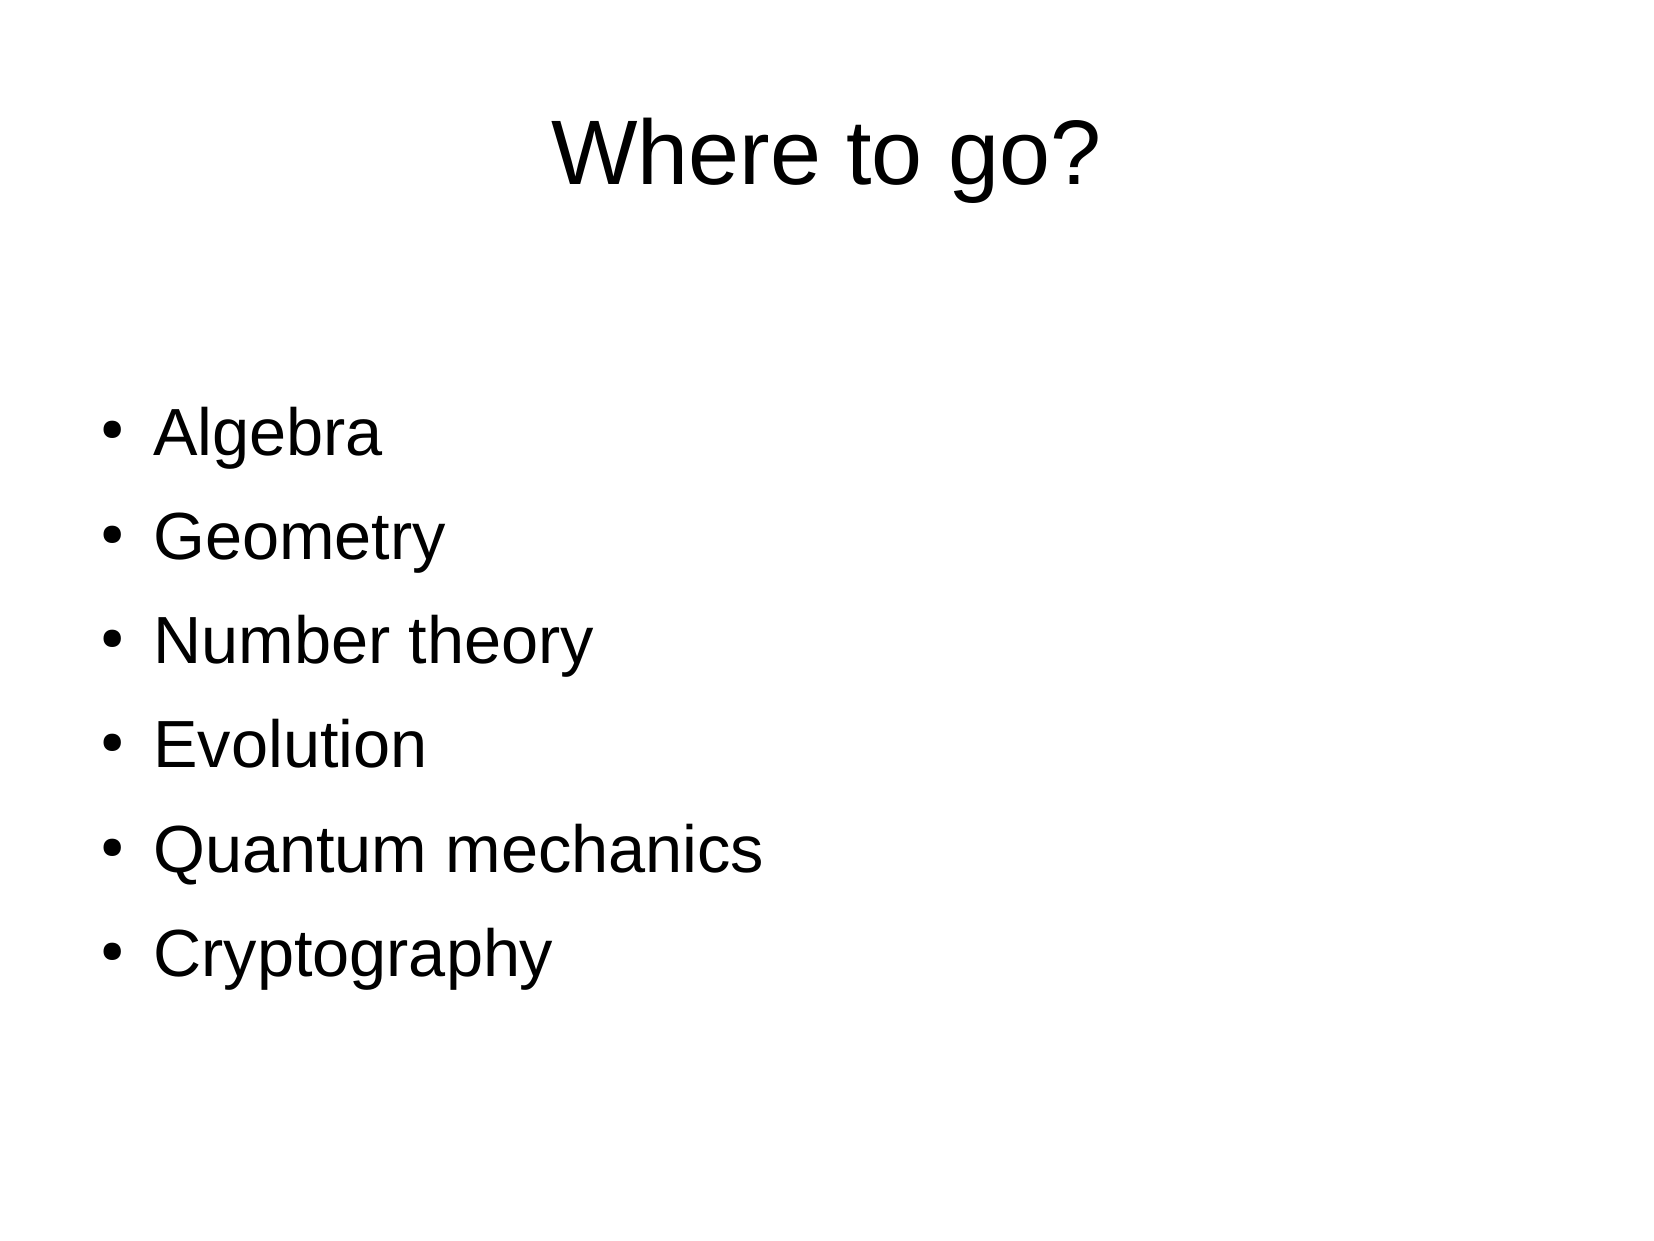

# Where to go?
Algebra
Geometry
Number theory
Evolution
Quantum mechanics
Cryptography